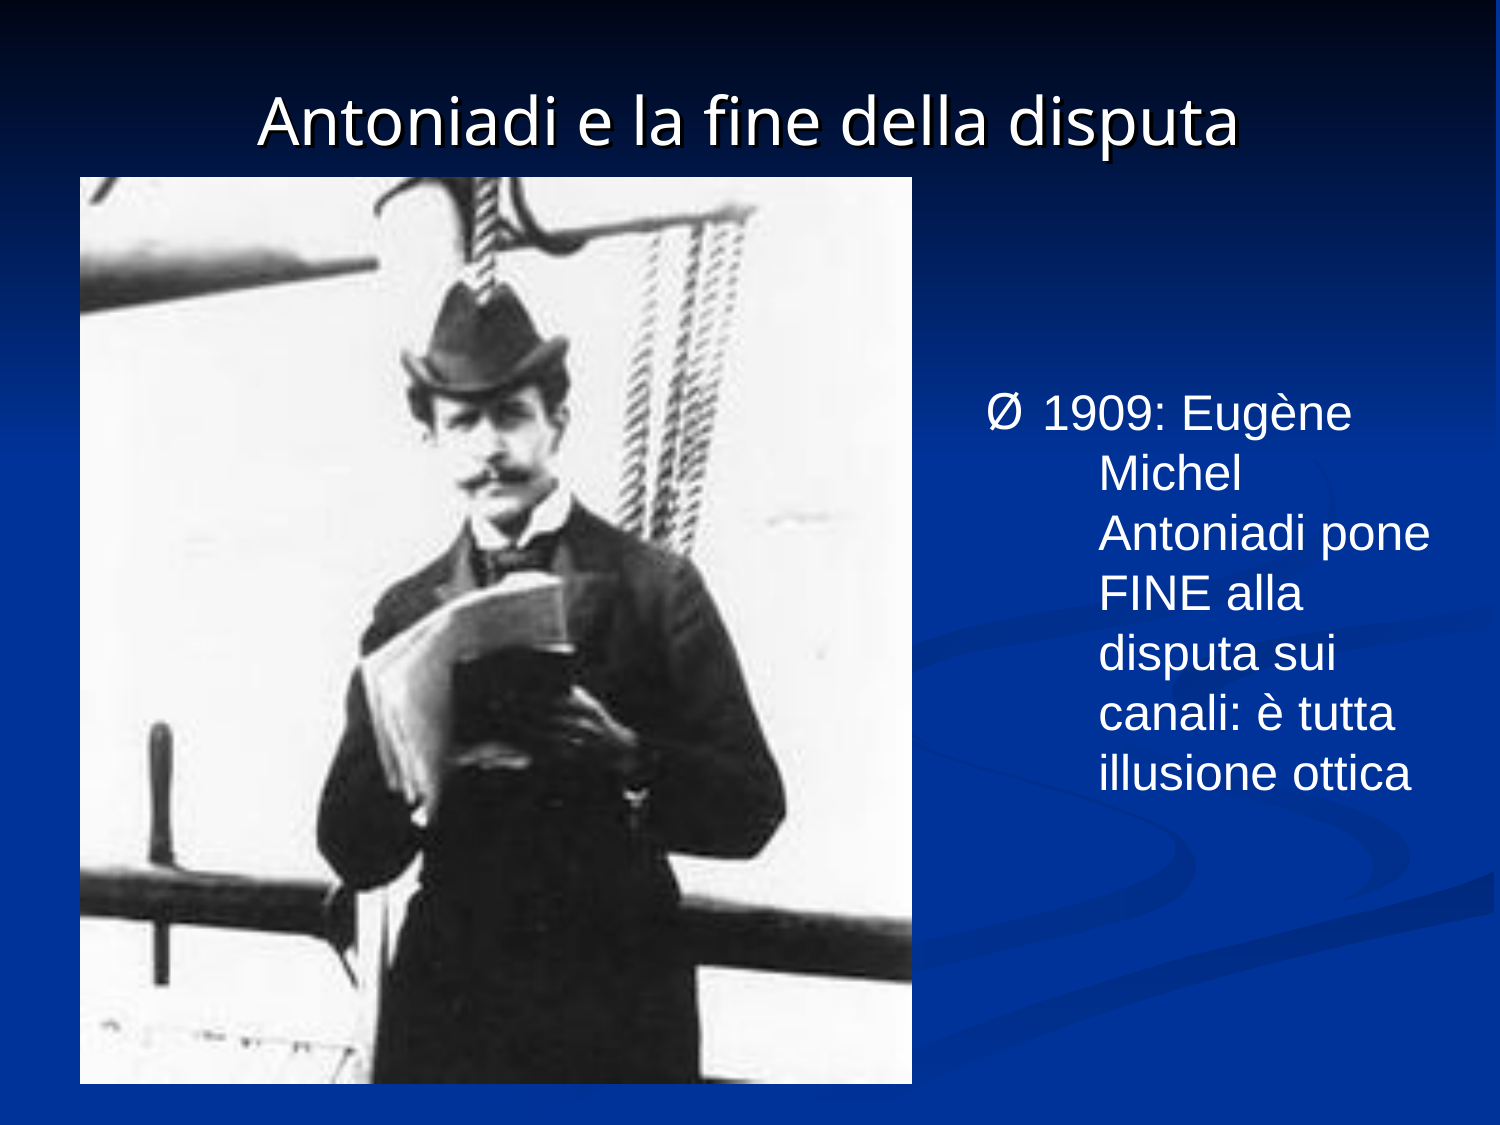

Antoniadi e la fine della disputa
1909: Eugène Michel Antoniadi pone FINE alla disputa sui canali: è tutta illusione ottica